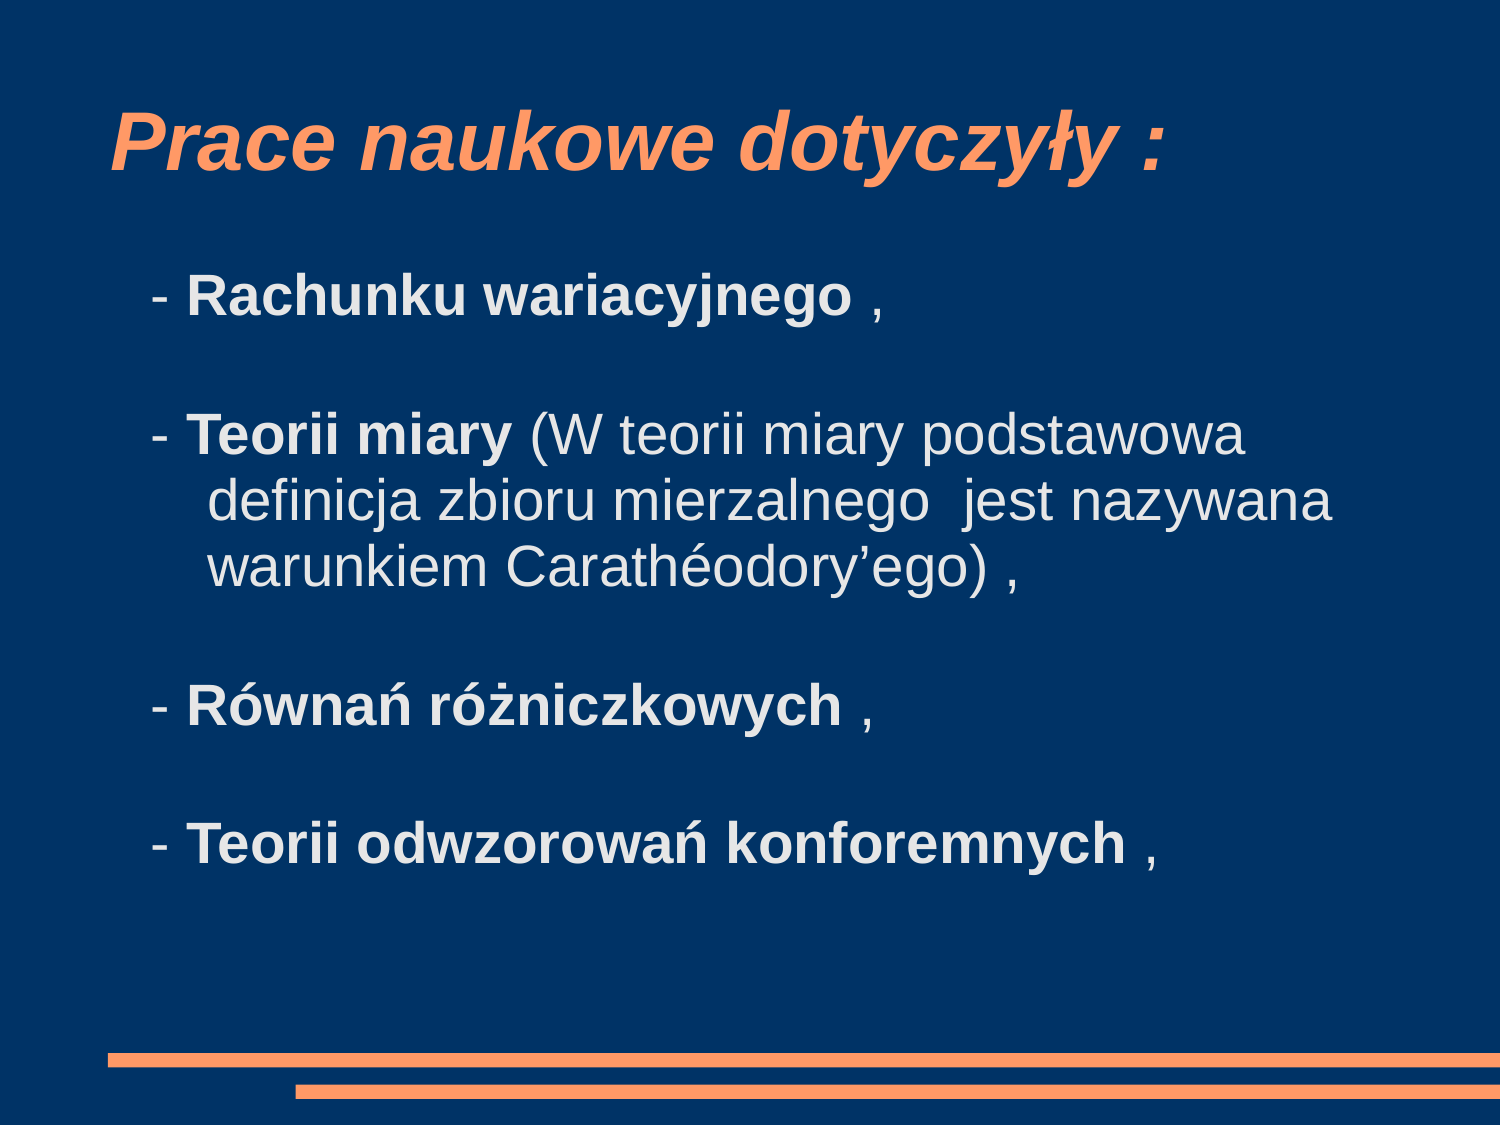

# Prace naukowe dotyczyły :
- Rachunku wariacyjnego ,
- Teorii miary (W teorii miary podstawowa definicja zbioru mierzalnego jest nazywana warunkiem Carathéodory’ego) ,
- Równań różniczkowych ,
- Teorii odwzorowań konforemnych ,